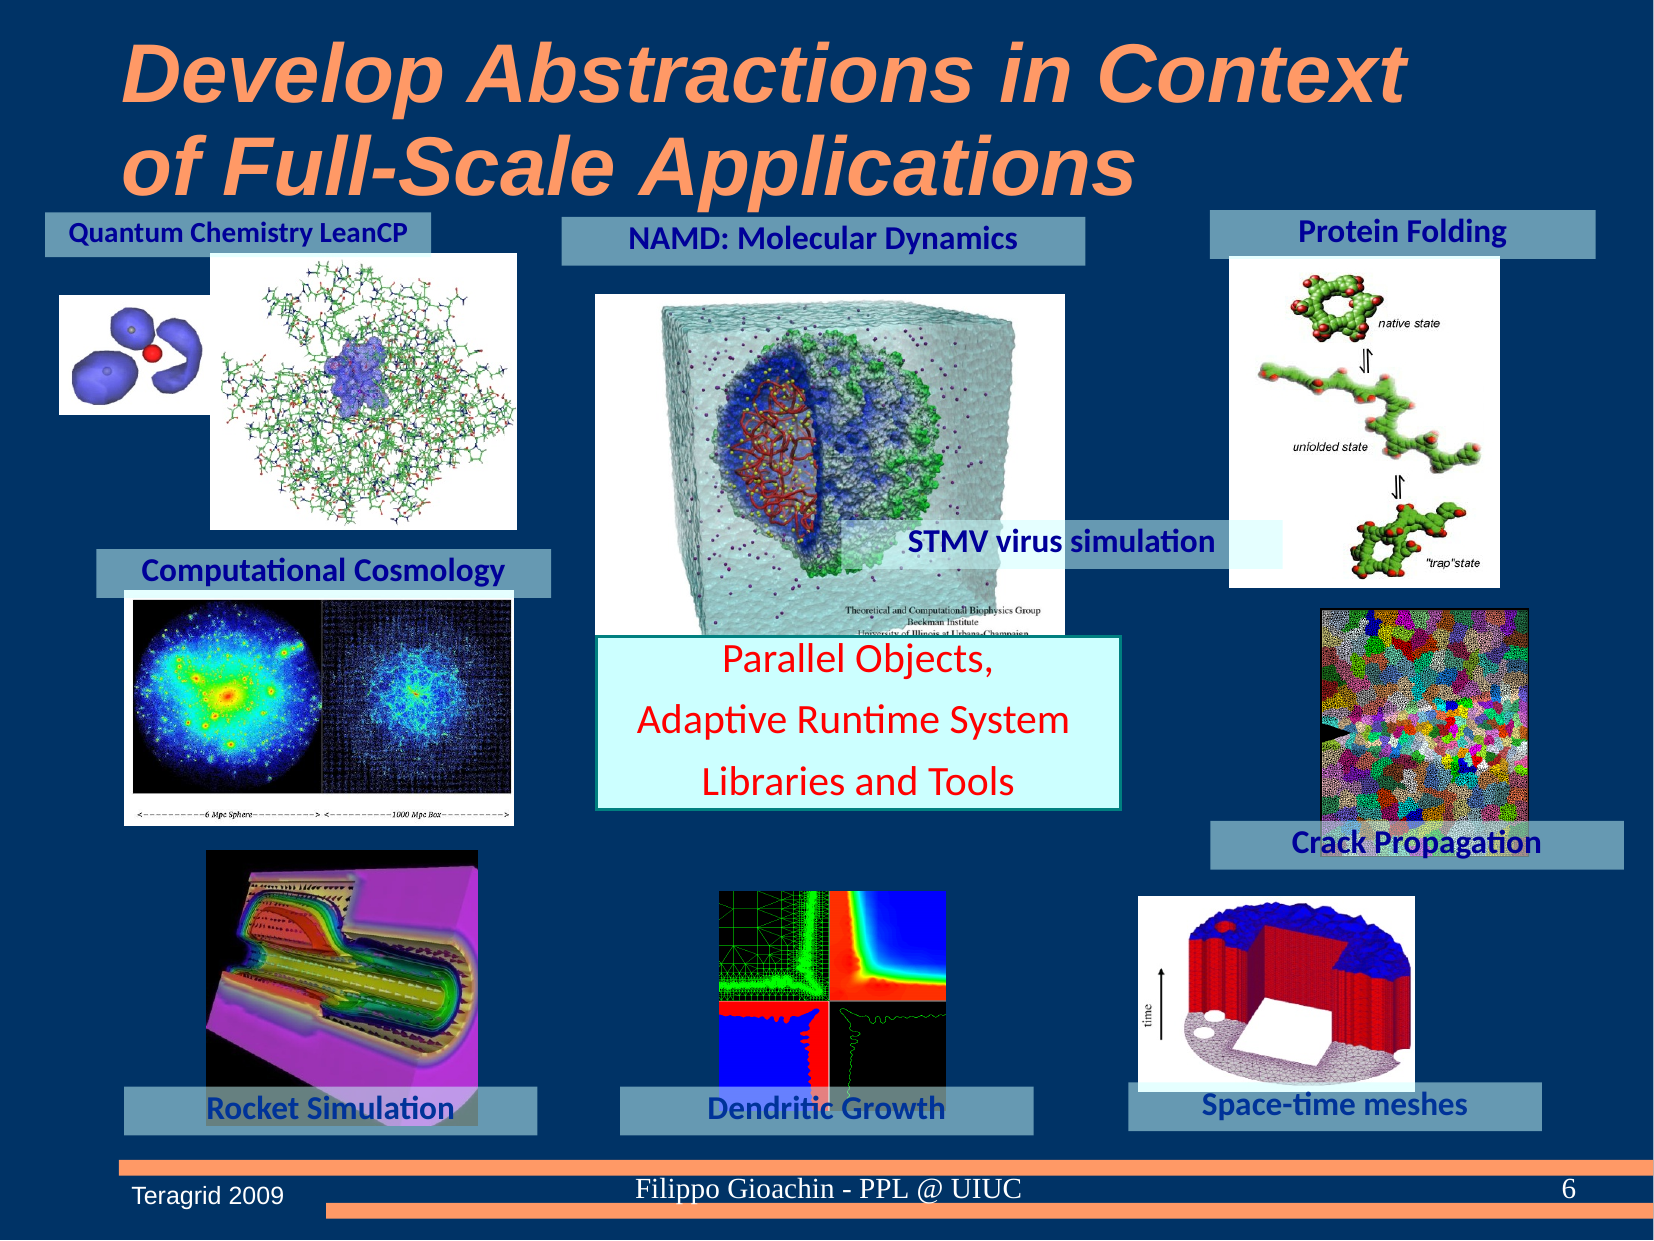

# Develop Abstractions in Context of Full-Scale Applications
Protein Folding
Quantum Chemistry LeanCP
NAMD: Molecular Dynamics
STMV virus simulation
Computational Cosmology
Parallel Objects,
Adaptive Runtime System
Libraries and Tools
Crack Propagation
Space-time meshes
Rocket Simulation
Dendritic Growth
6
Filippo Gioachin - PPL @ UIUC